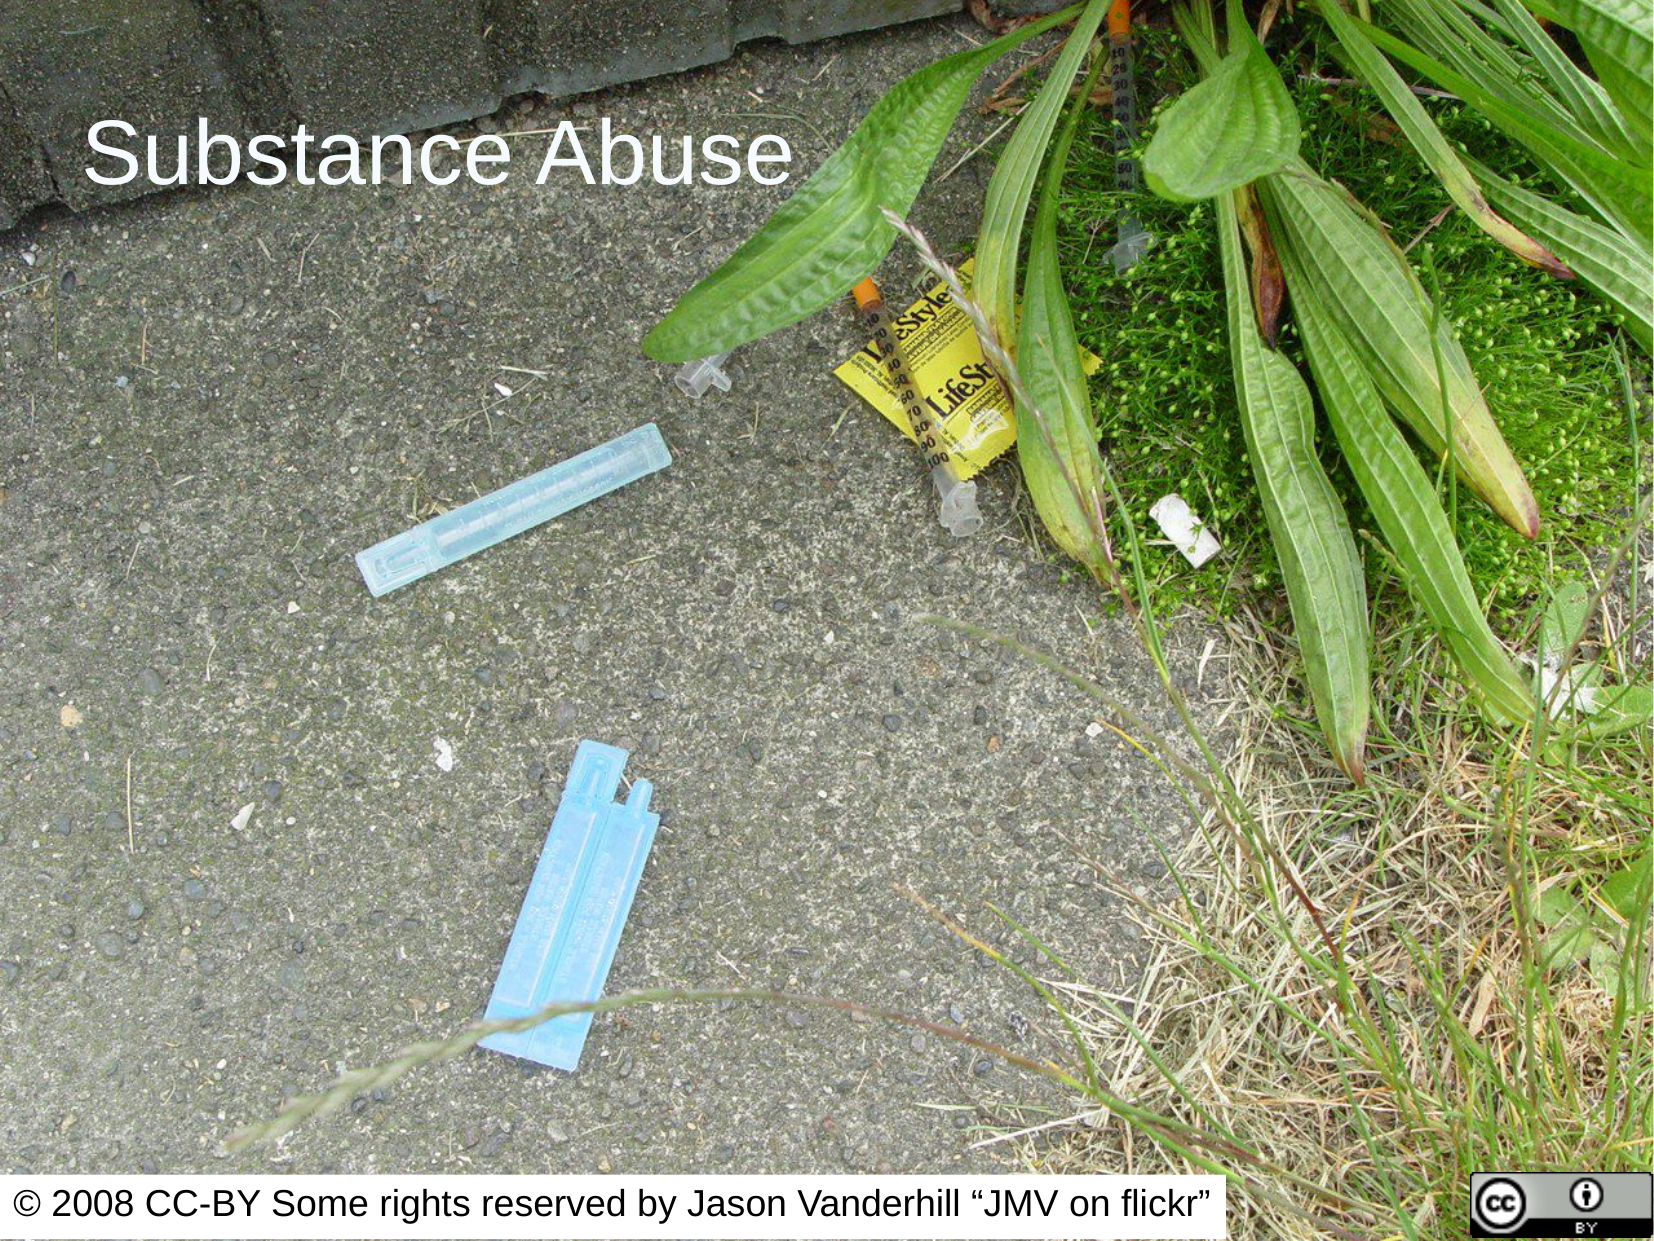

# Substance Abuse
© 2008 CC-BY Some rights reserved by Jason Vanderhill “JMV on flickr”